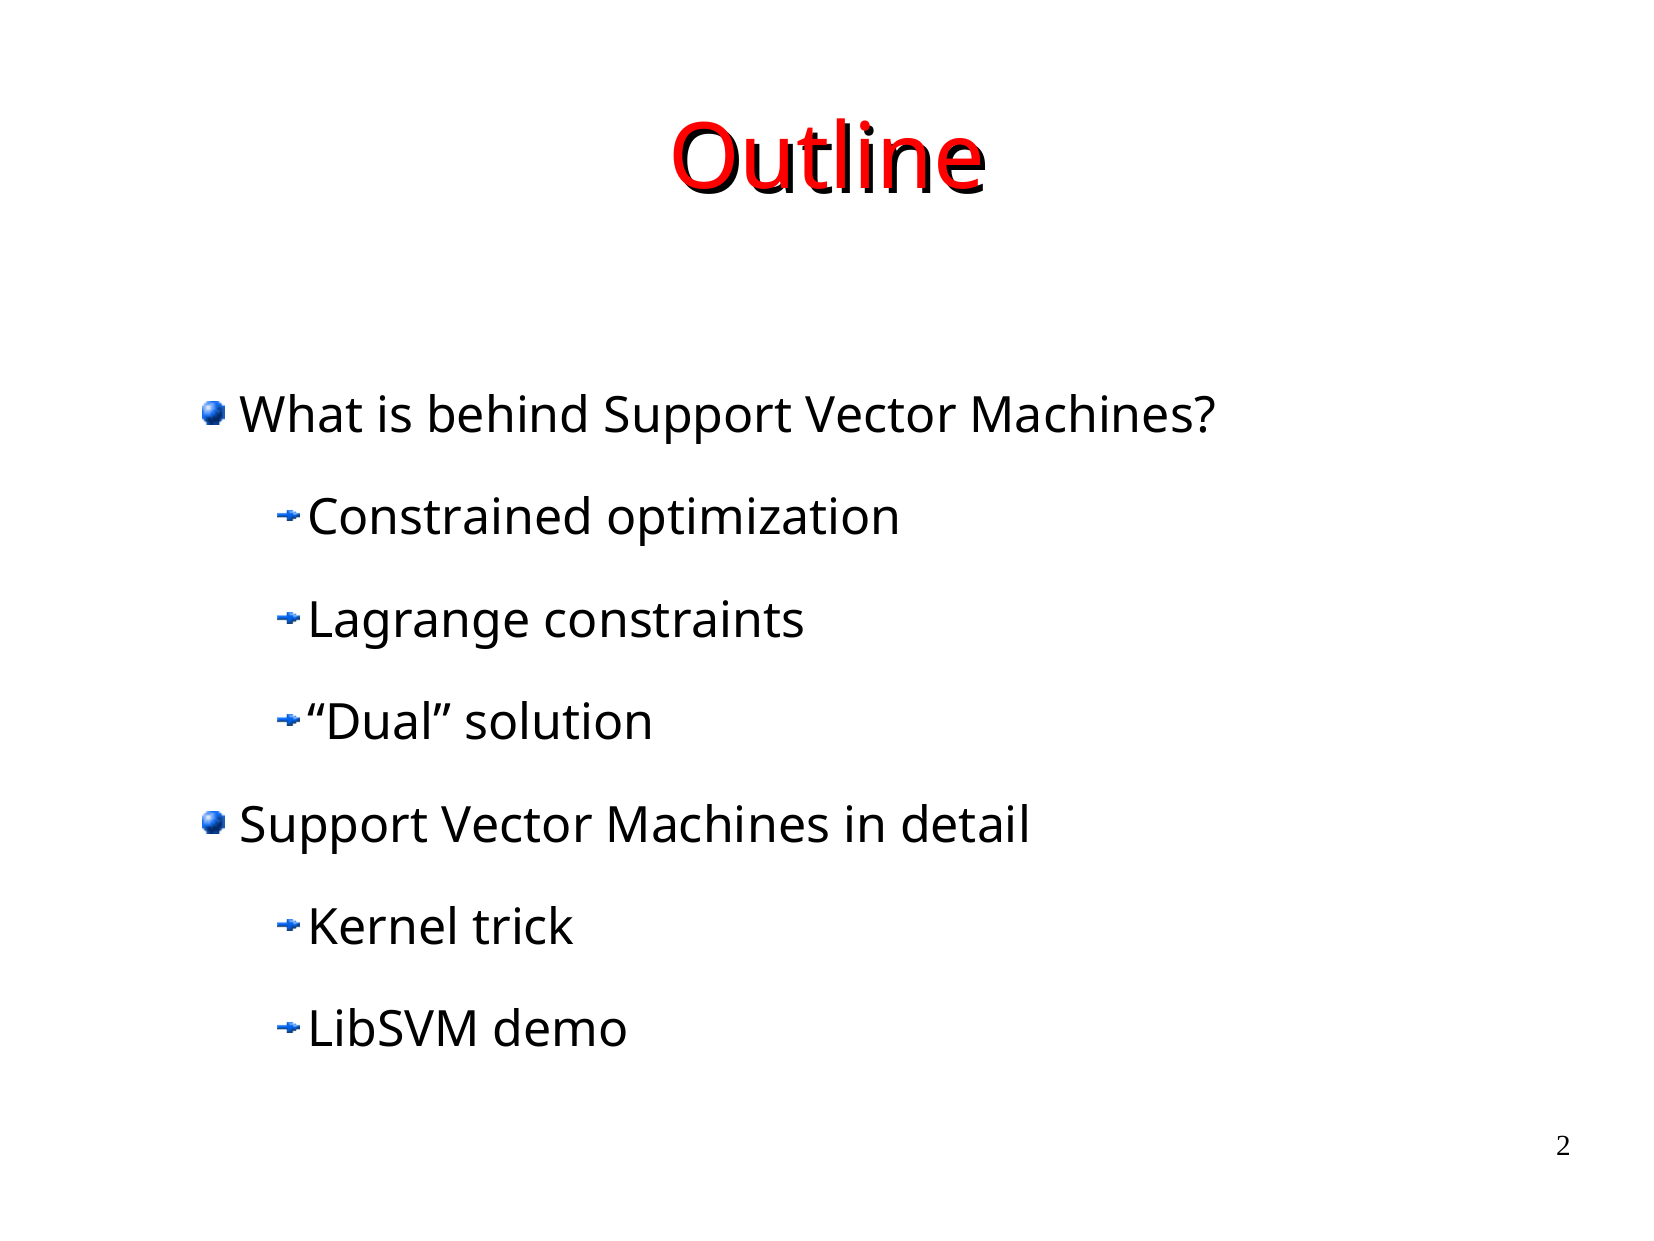

# Outline
What is behind Support Vector Machines?
Constrained optimization
Lagrange constraints
“Dual” solution
Support Vector Machines in detail
Kernel trick
LibSVM demo
2